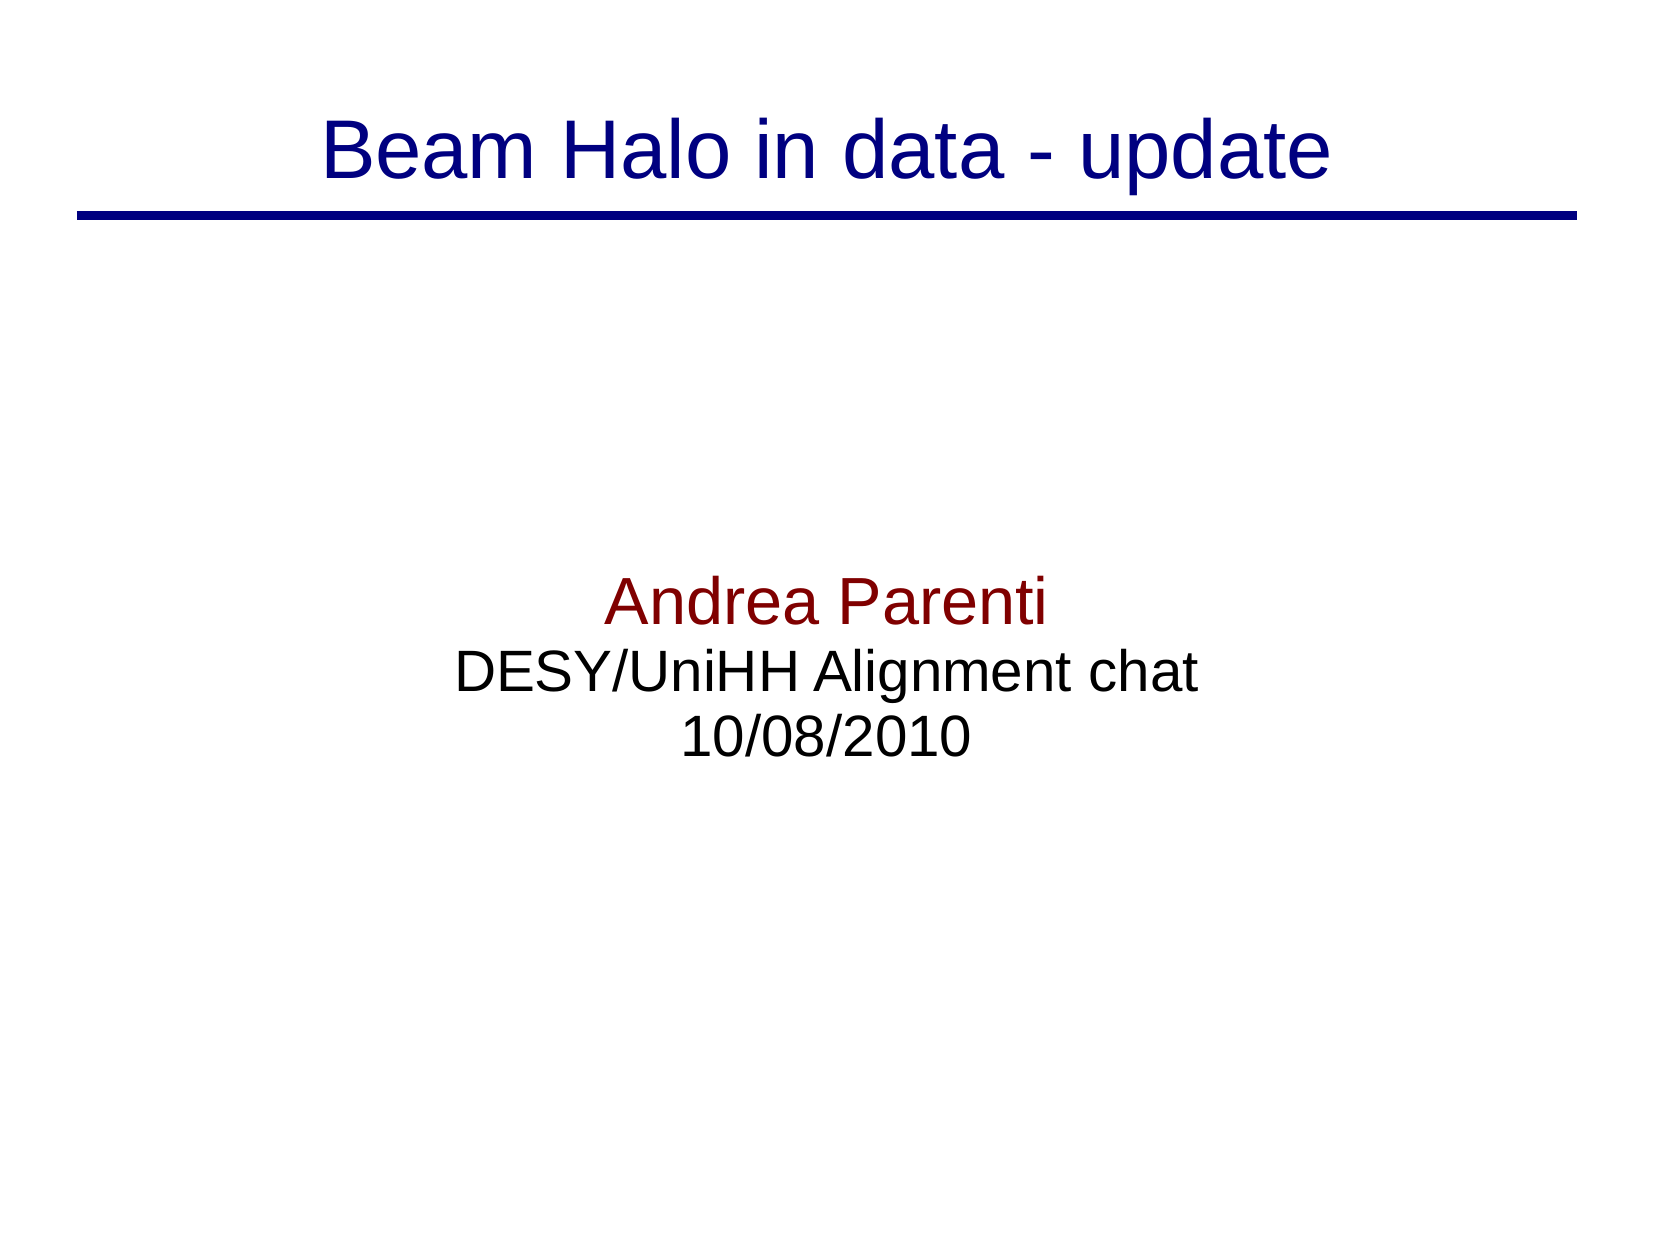

# Beam Halo in data - update
Andrea Parenti
DESY/UniHH Alignment chat
10/08/2010